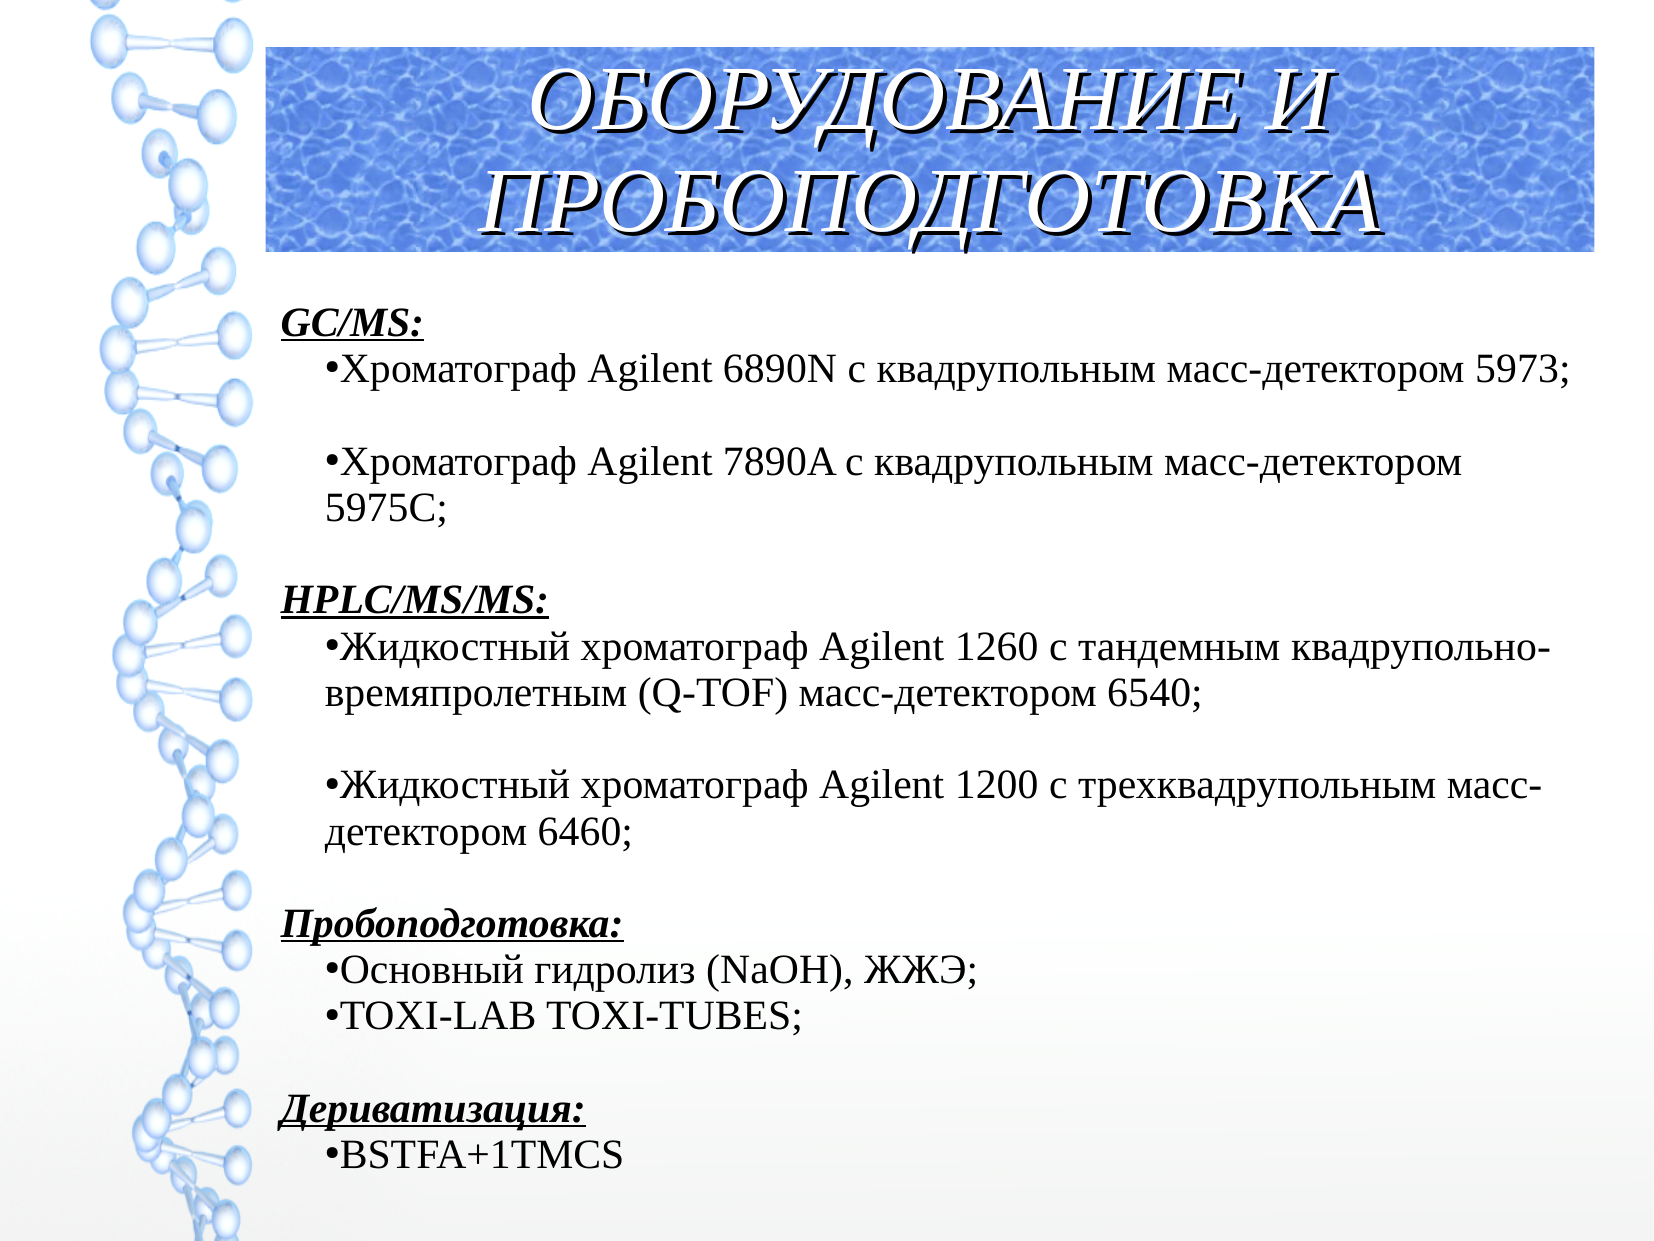

# ОБОРУДОВАНИЕ И ПРОБОПОДГОТОВКА
GC/MS:
Хроматограф Agilent 6890N с квадрупольным масс-детектором 5973;
Хроматограф Agilent 7890A с квадрупольным масс-детектором 5975C;
HPLC/MS/MS:
Жидкостный хроматограф Agilent 1260 с тандемным квадрупольно-времяпролетным (Q-TOF) масс-детектором 6540;
Жидкостный хроматограф Agilent 1200 с трехквадрупольным масс-детектором 6460;
Пробоподготовка:
Основный гидролиз (NaOH), ЖЖЭ;
TOXI-LAB TOXI-TUBES;
Дериватизация:
BSTFA+1TMCS